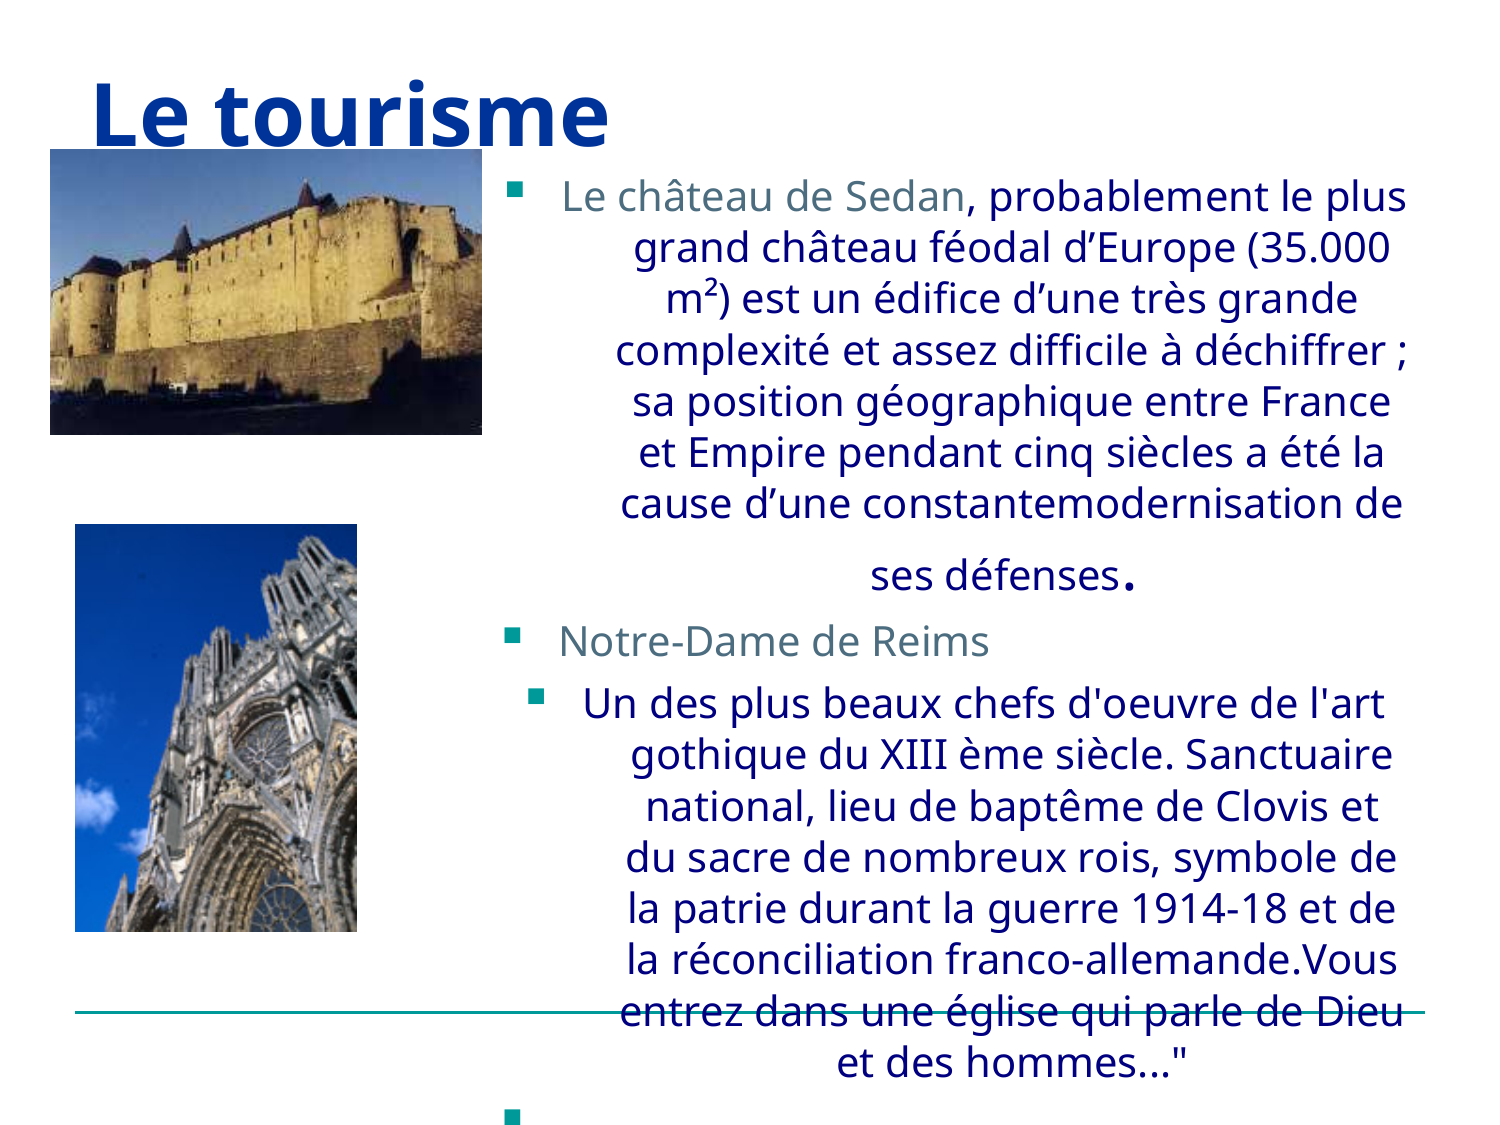

# Le tourisme
Le château de Sedan, probablement le plus grand château féodal d’Europe (35.000 m²) est un édifice d’une très grande complexité et assez difficile à déchiffrer ; sa position géographique entre France et Empire pendant cinq siècles a été la cause d’une constantemodernisation de ses défenses.
Notre-Dame de Reims
Un des plus beaux chefs d'oeuvre de l'art gothique du XIII ème siècle. Sanctuaire national, lieu de baptême de Clovis et du sacre de nombreux rois, symbole de la patrie durant la guerre 1914-18 et de la réconciliation franco-allemande.Vous entrez dans une église qui parle de Dieu et des hommes..."